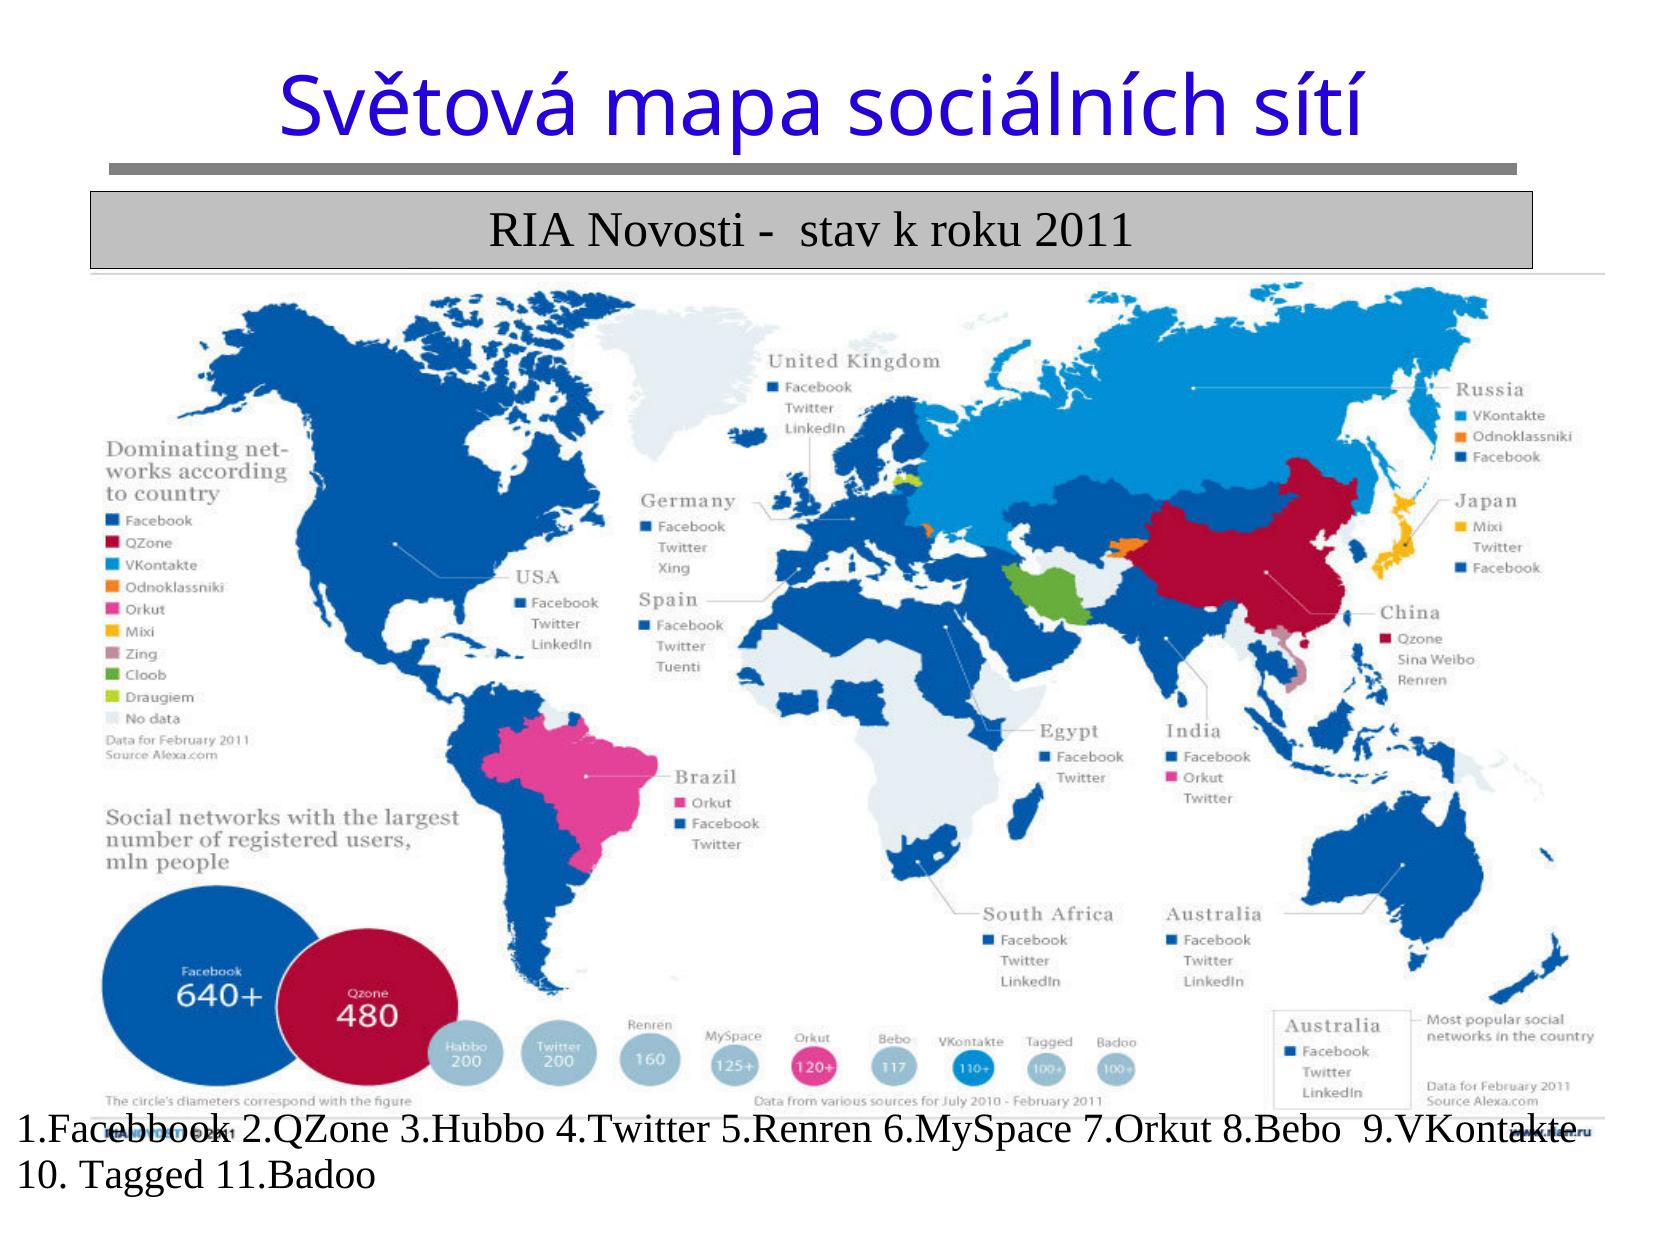

# Světová mapa sociálních sítí
RIA Novosti - stav k roku 2011
1.Facebbook 2.QZone 3.Hubbo 4.Twitter 5.Renren 6.MySpace 7.Orkut 8.Bebo 9.VKontakte
10. Tagged 11.Badoo